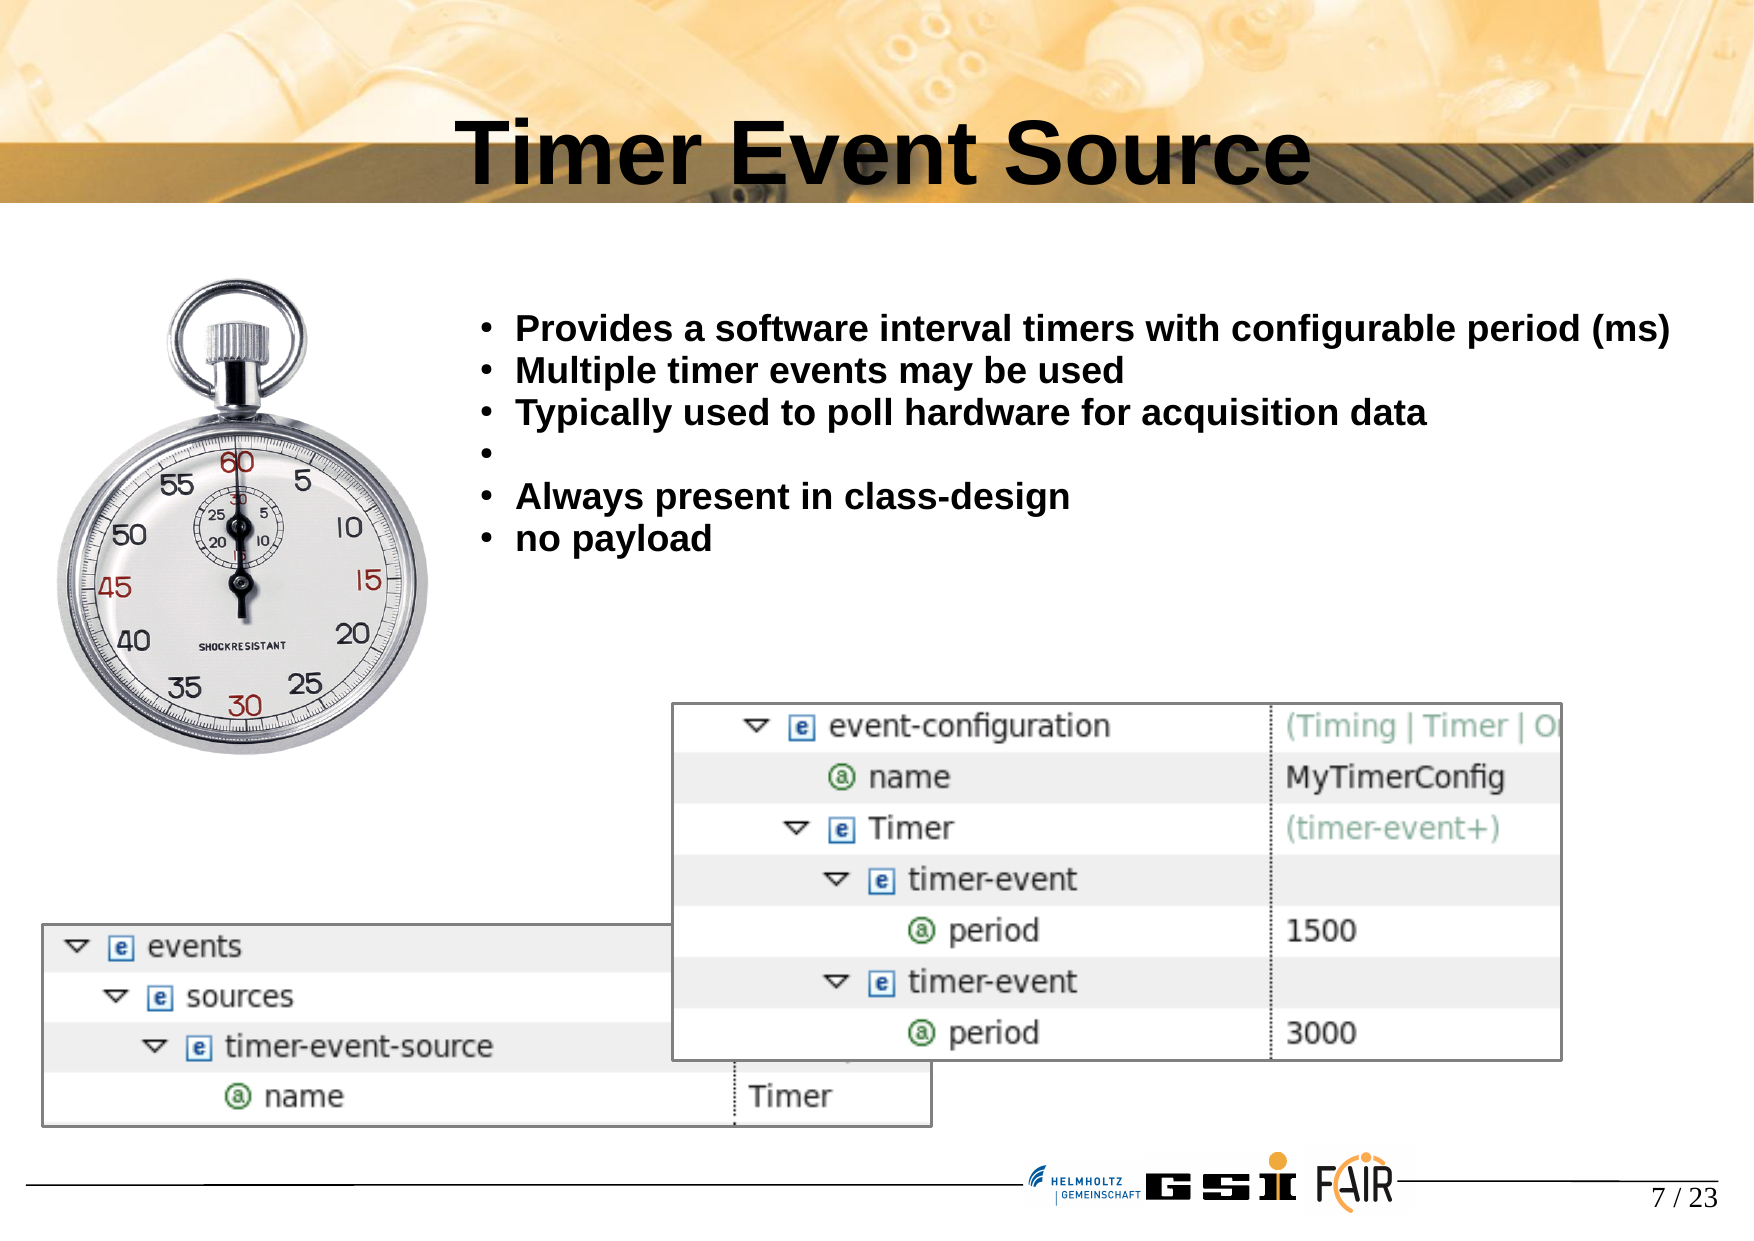

# Timer Event Source
Provides a software interval timers with configurable period (ms)
Multiple timer events may be used
Typically used to poll hardware for acquisition data
Always present in class-design
no payload
7